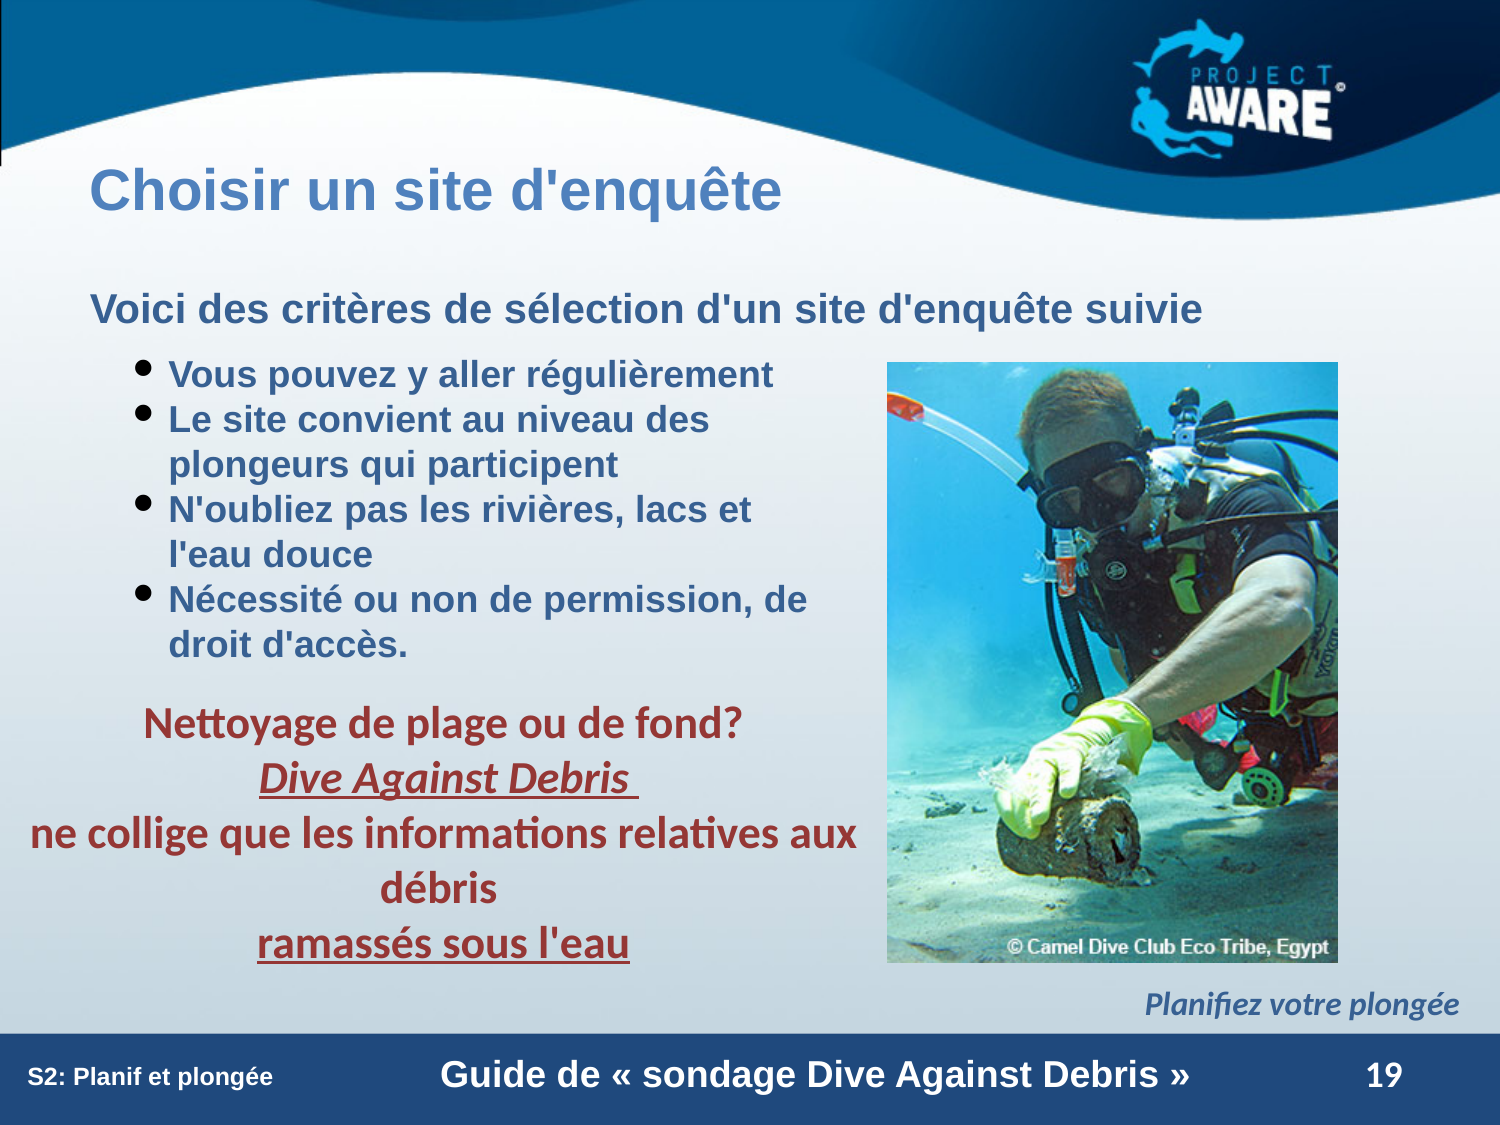

Choisir un site d'enquête
Voici des critères de sélection d'un site d'enquête suivie
Vous pouvez y aller régulièrement
Le site convient au niveau des plongeurs qui participent
N'oubliez pas les rivières, lacs et l'eau douce
Nécessité ou non de permission, de droit d'accès.
Nettoyage de plage ou de fond?
 Dive Against Debris
ne collige que les informations relatives aux débris
ramassés sous l'eau
Planifiez votre plongée
Guide de « sondage Dive Against Debris »
S2: Planif et plongée